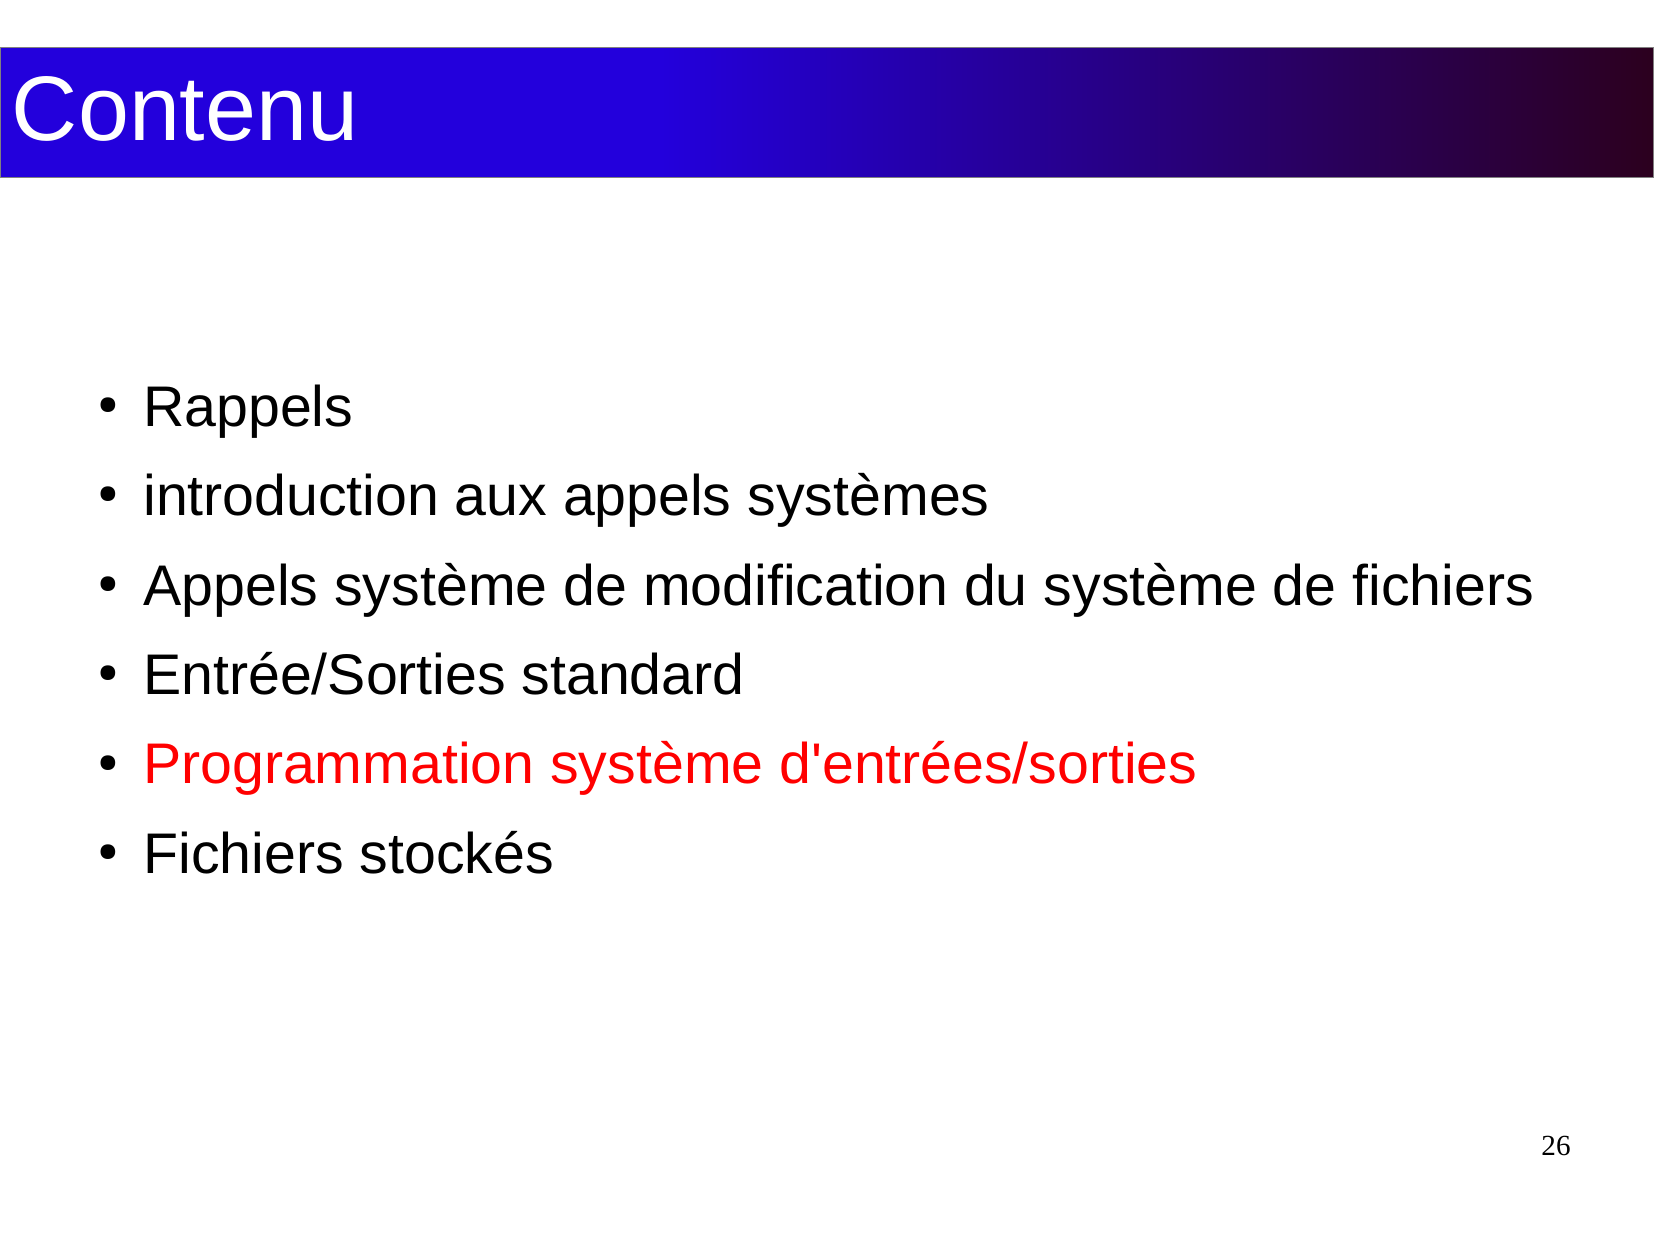

# Contenu
Rappels
introduction aux appels systèmes
Appels système de modification du système de fichiers
Entrée/Sorties standard
Programmation système d'entrées/sorties
Fichiers stockés
26